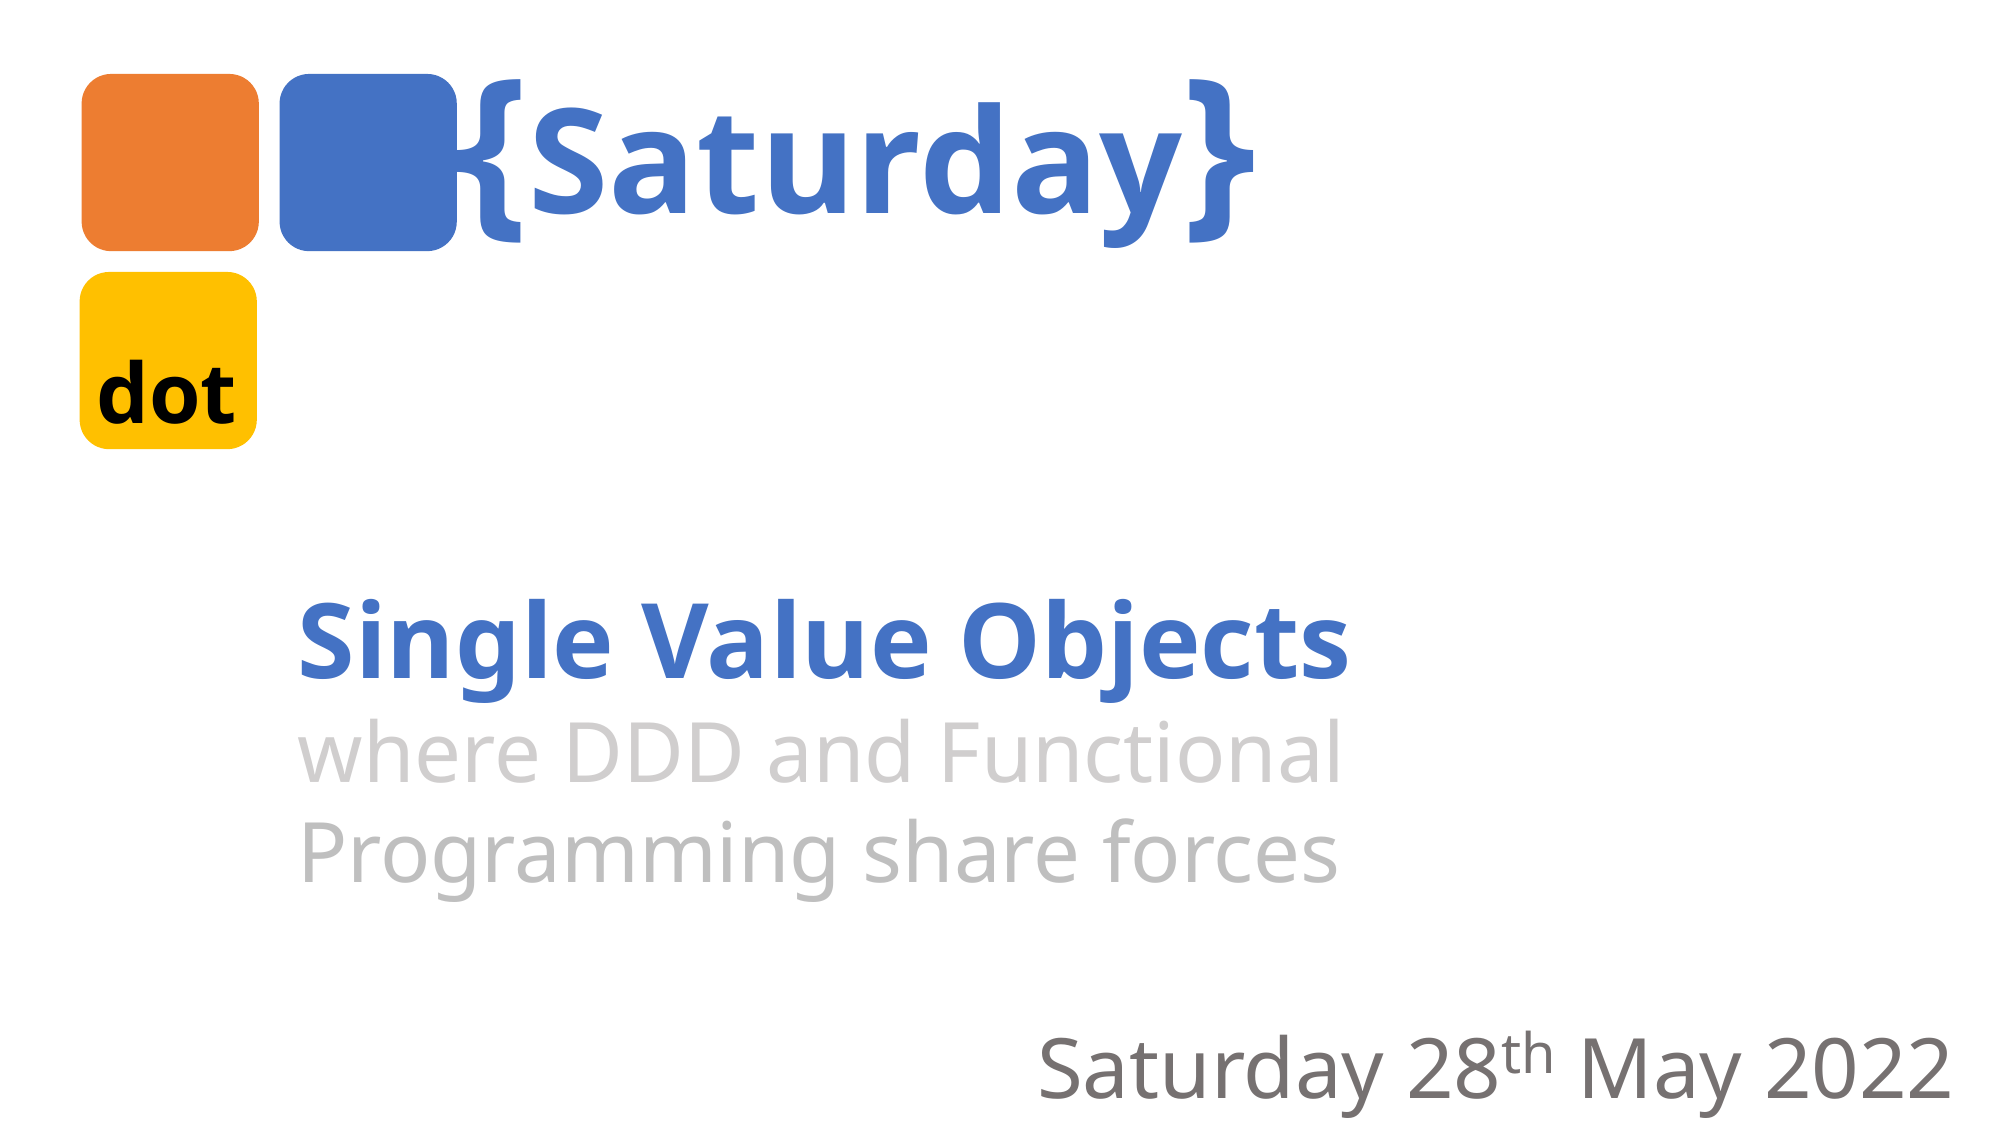

{Saturday}
ned
dot
Single Value Objects
where DDD and Functional Programming share forces
Saturday 28th May 2022